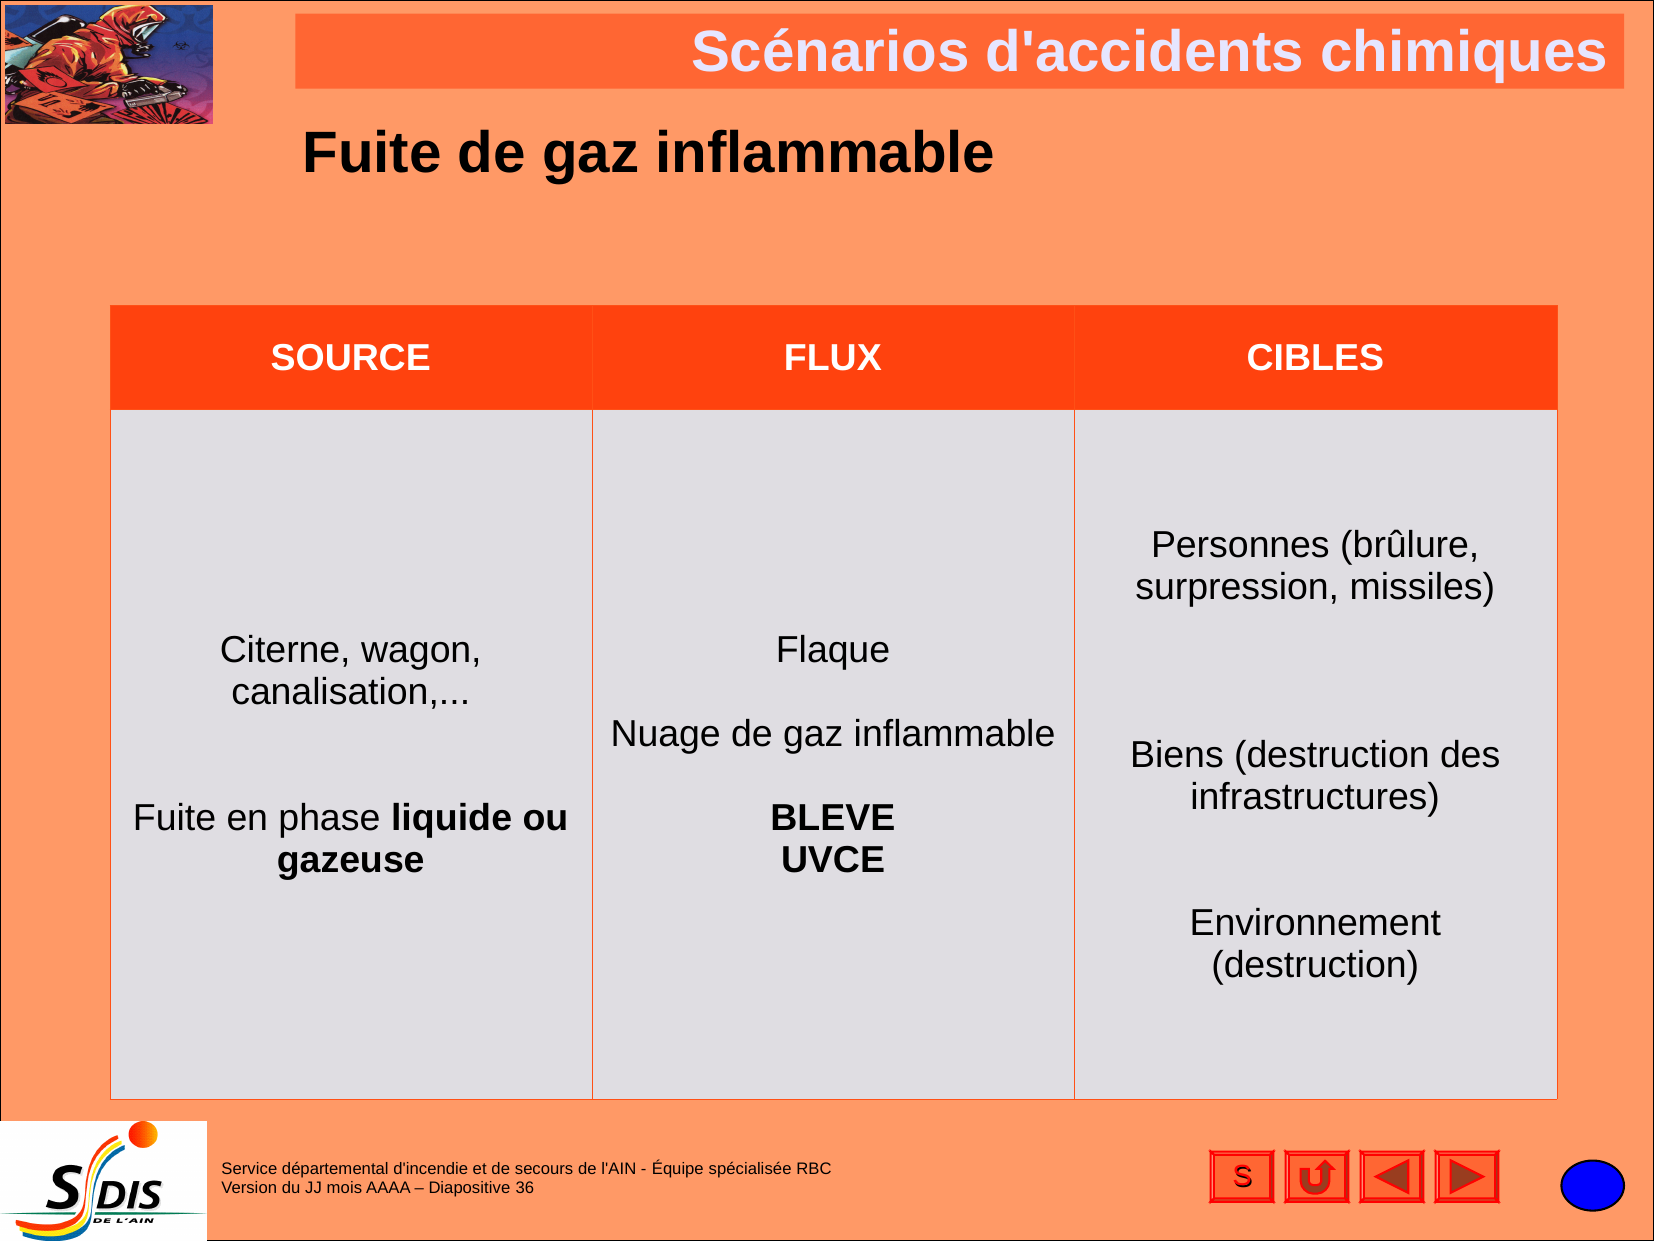

Scénarios d'accidents chimiques
Fuite de gaz inflammable
| SOURCE | FLUX | CIBLES |
| --- | --- | --- |
| Citerne, wagon, canalisation,... Fuite en phase liquide ou gazeuse | Flaque Nuage de gaz inflammable BLEVE UVCE | Personnes (brûlure, surpression, missiles) Biens (destruction des infrastructures) Environnement (destruction) |